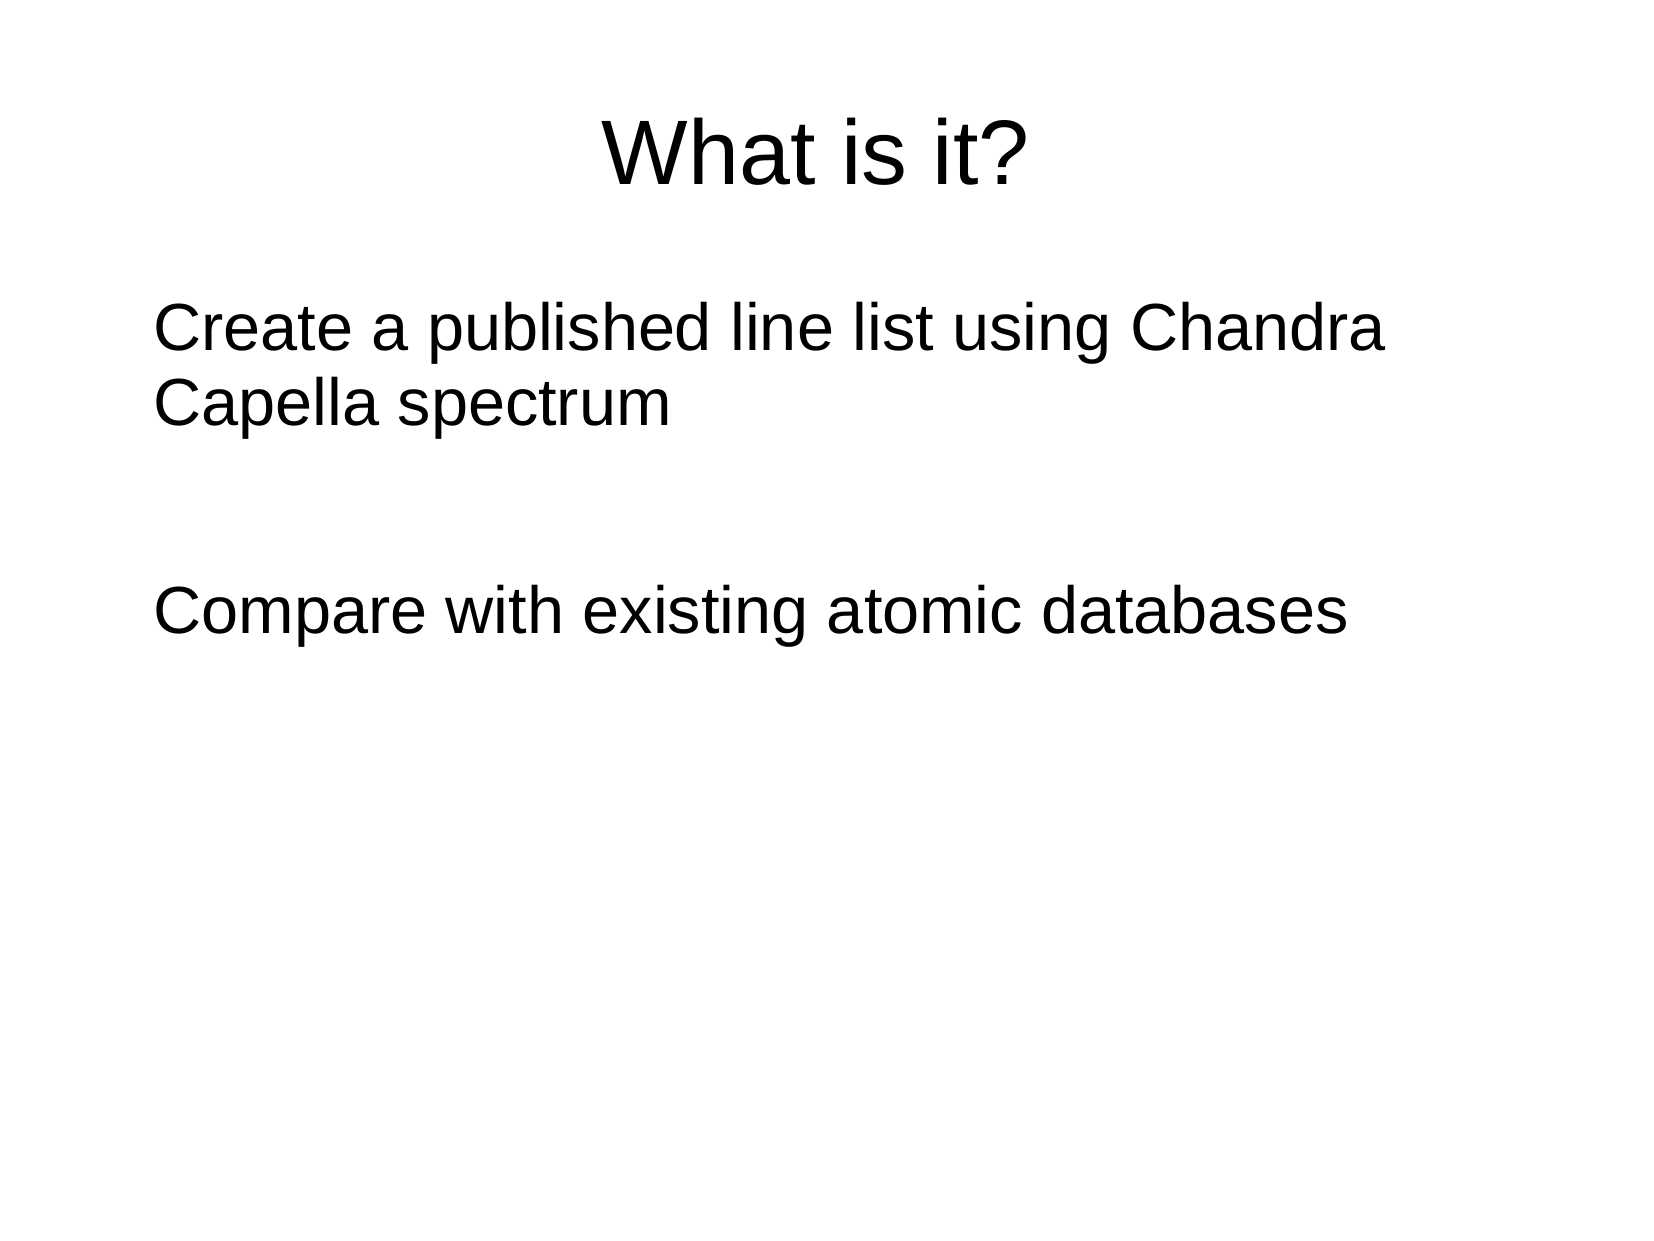

# What is it?
Create a published line list using Chandra Capella spectrum
Compare with existing atomic databases